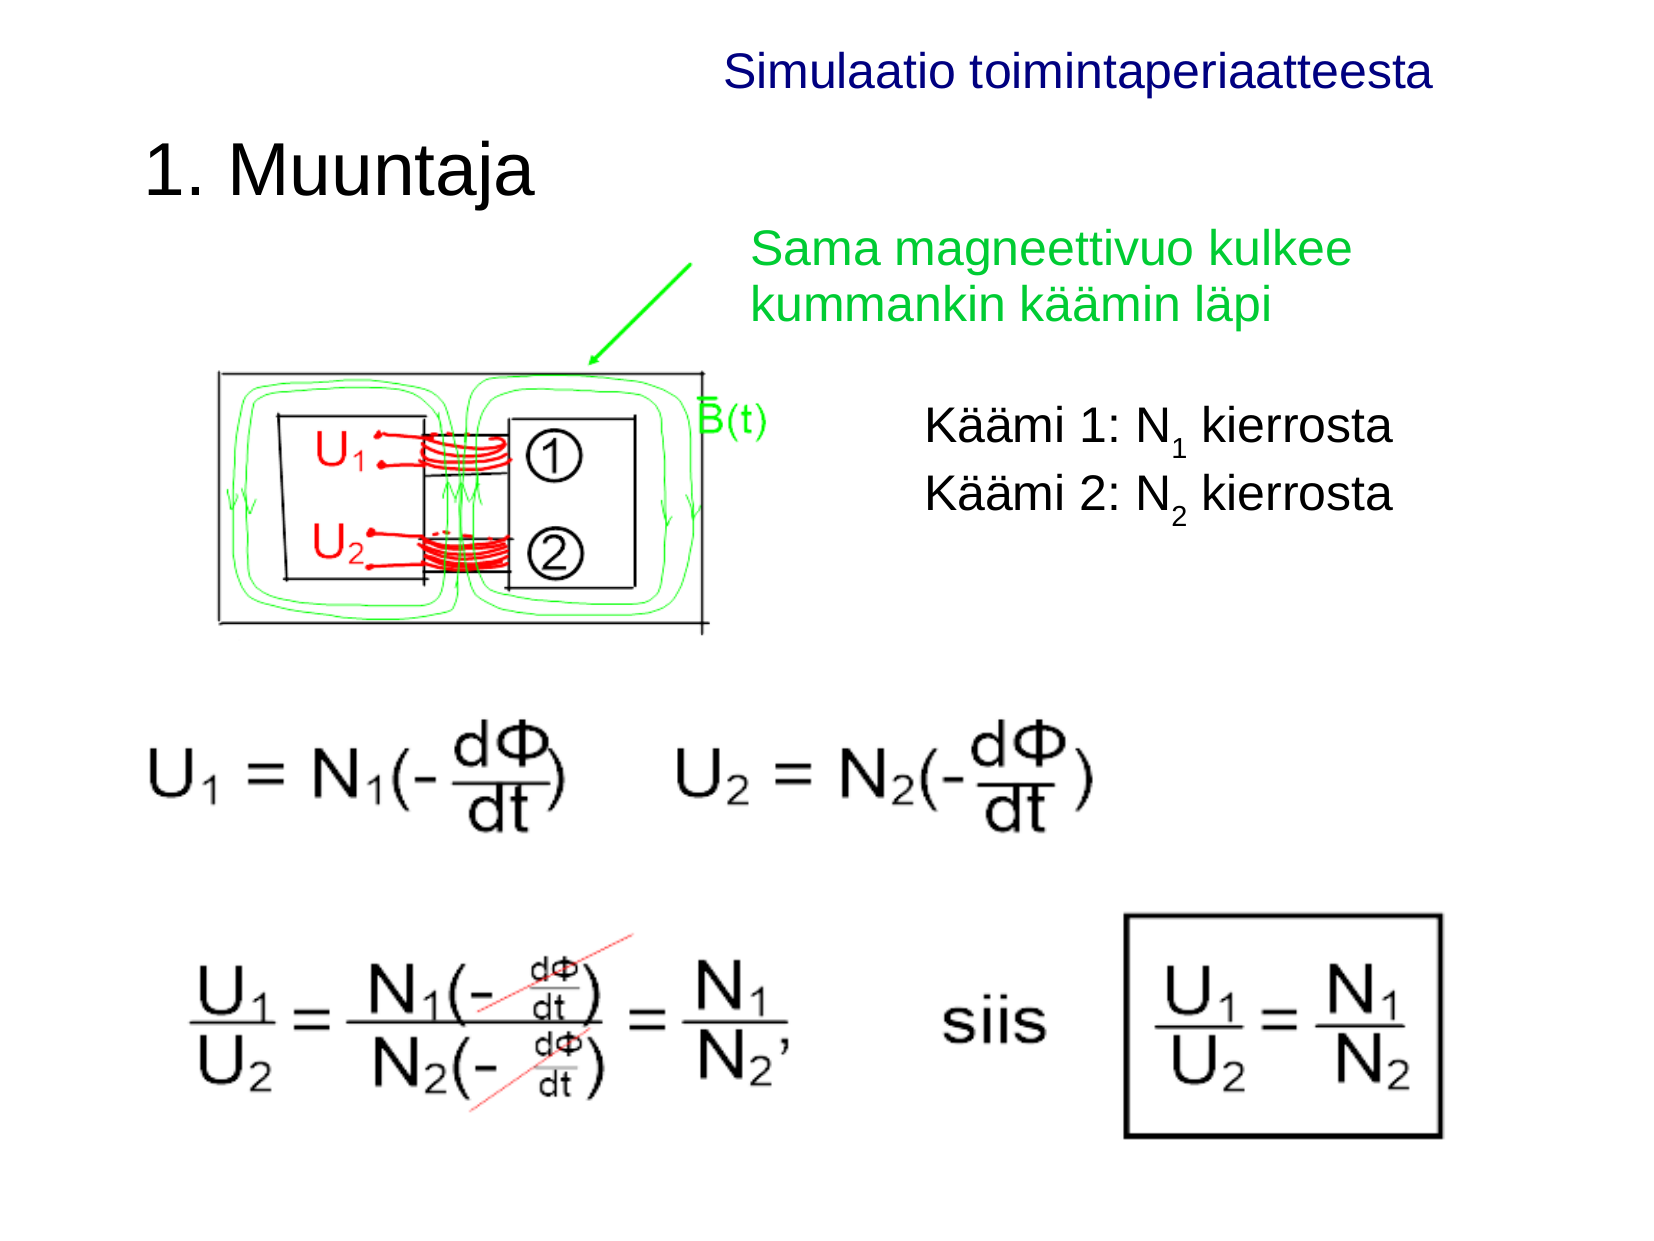

Simulaatio toimintaperiaatteesta
1. Muuntaja
Sama magneettivuo kulkee
kummankin käämin läpi
Käämi 1: N1 kierrosta
Käämi 2: N2 kierrosta